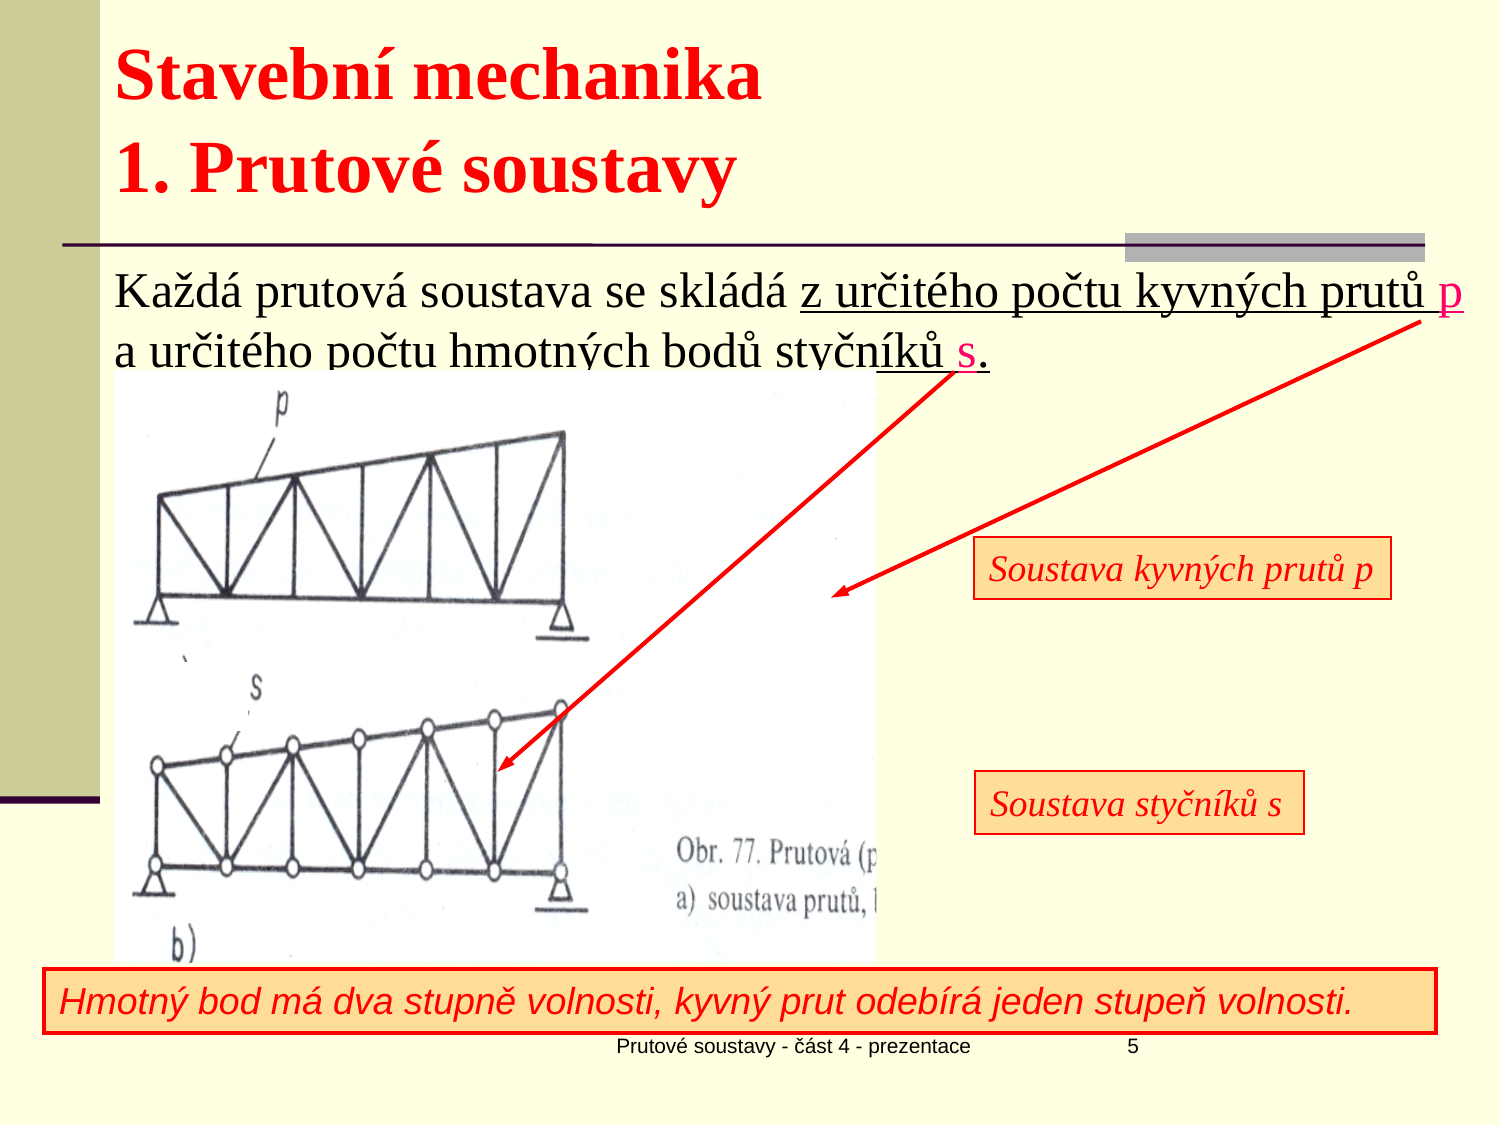

Stavební mechanika
1. Prutové soustavy
Každá prutová soustava se skládá z určitého počtu kyvných prutů p a určitého počtu hmotných bodů styčníků s.
Soustava kyvných prutů p
Soustava styčníků s
Hmotný bod má dva stupně volnosti, kyvný prut odebírá jeden stupeň volnosti.
Prutové soustavy - část 4 - prezentace